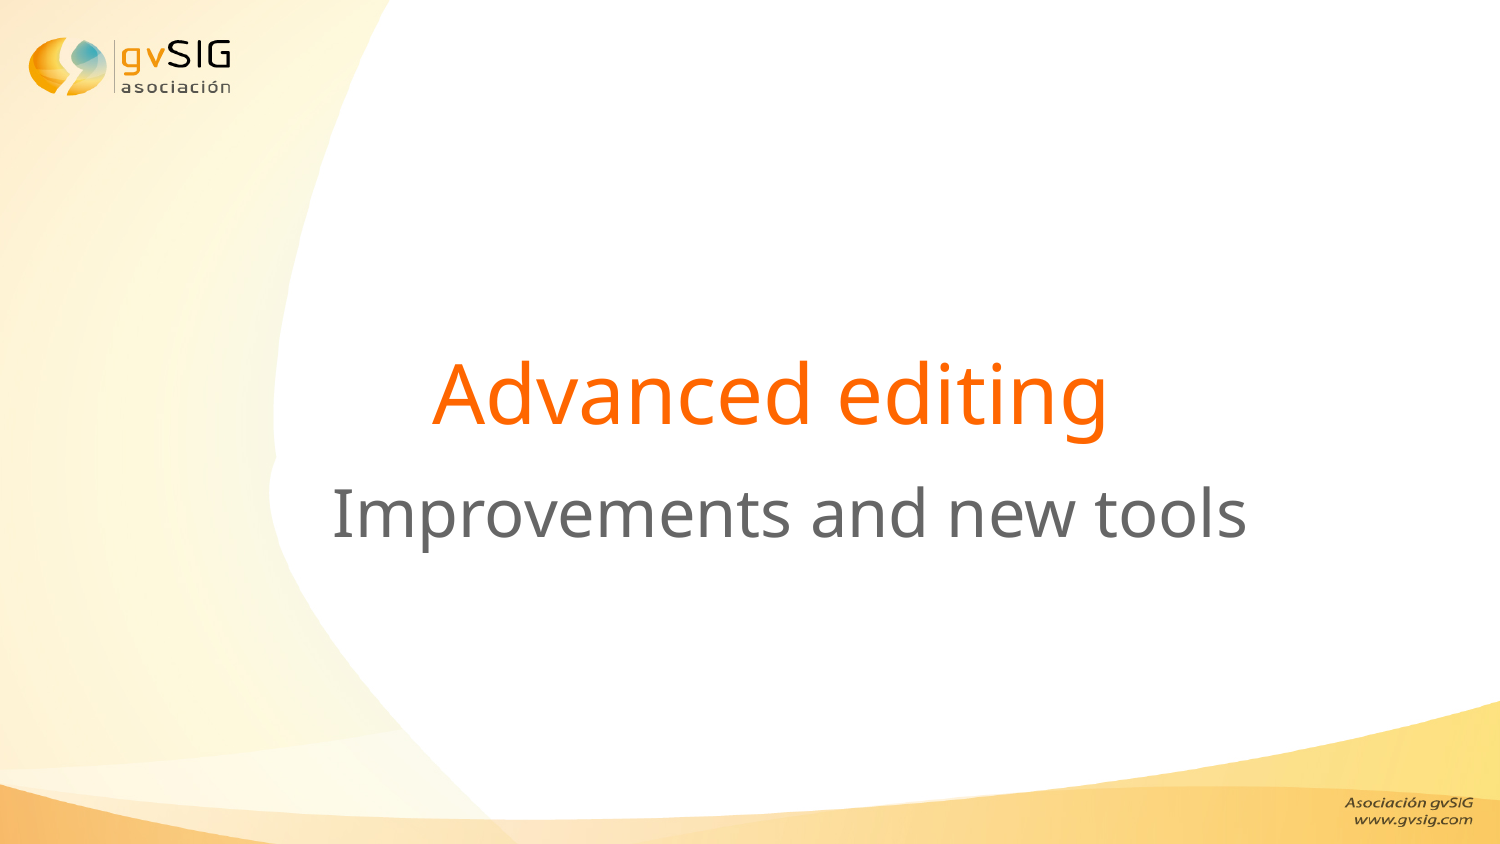

# Advanced editing Improvements and new tools